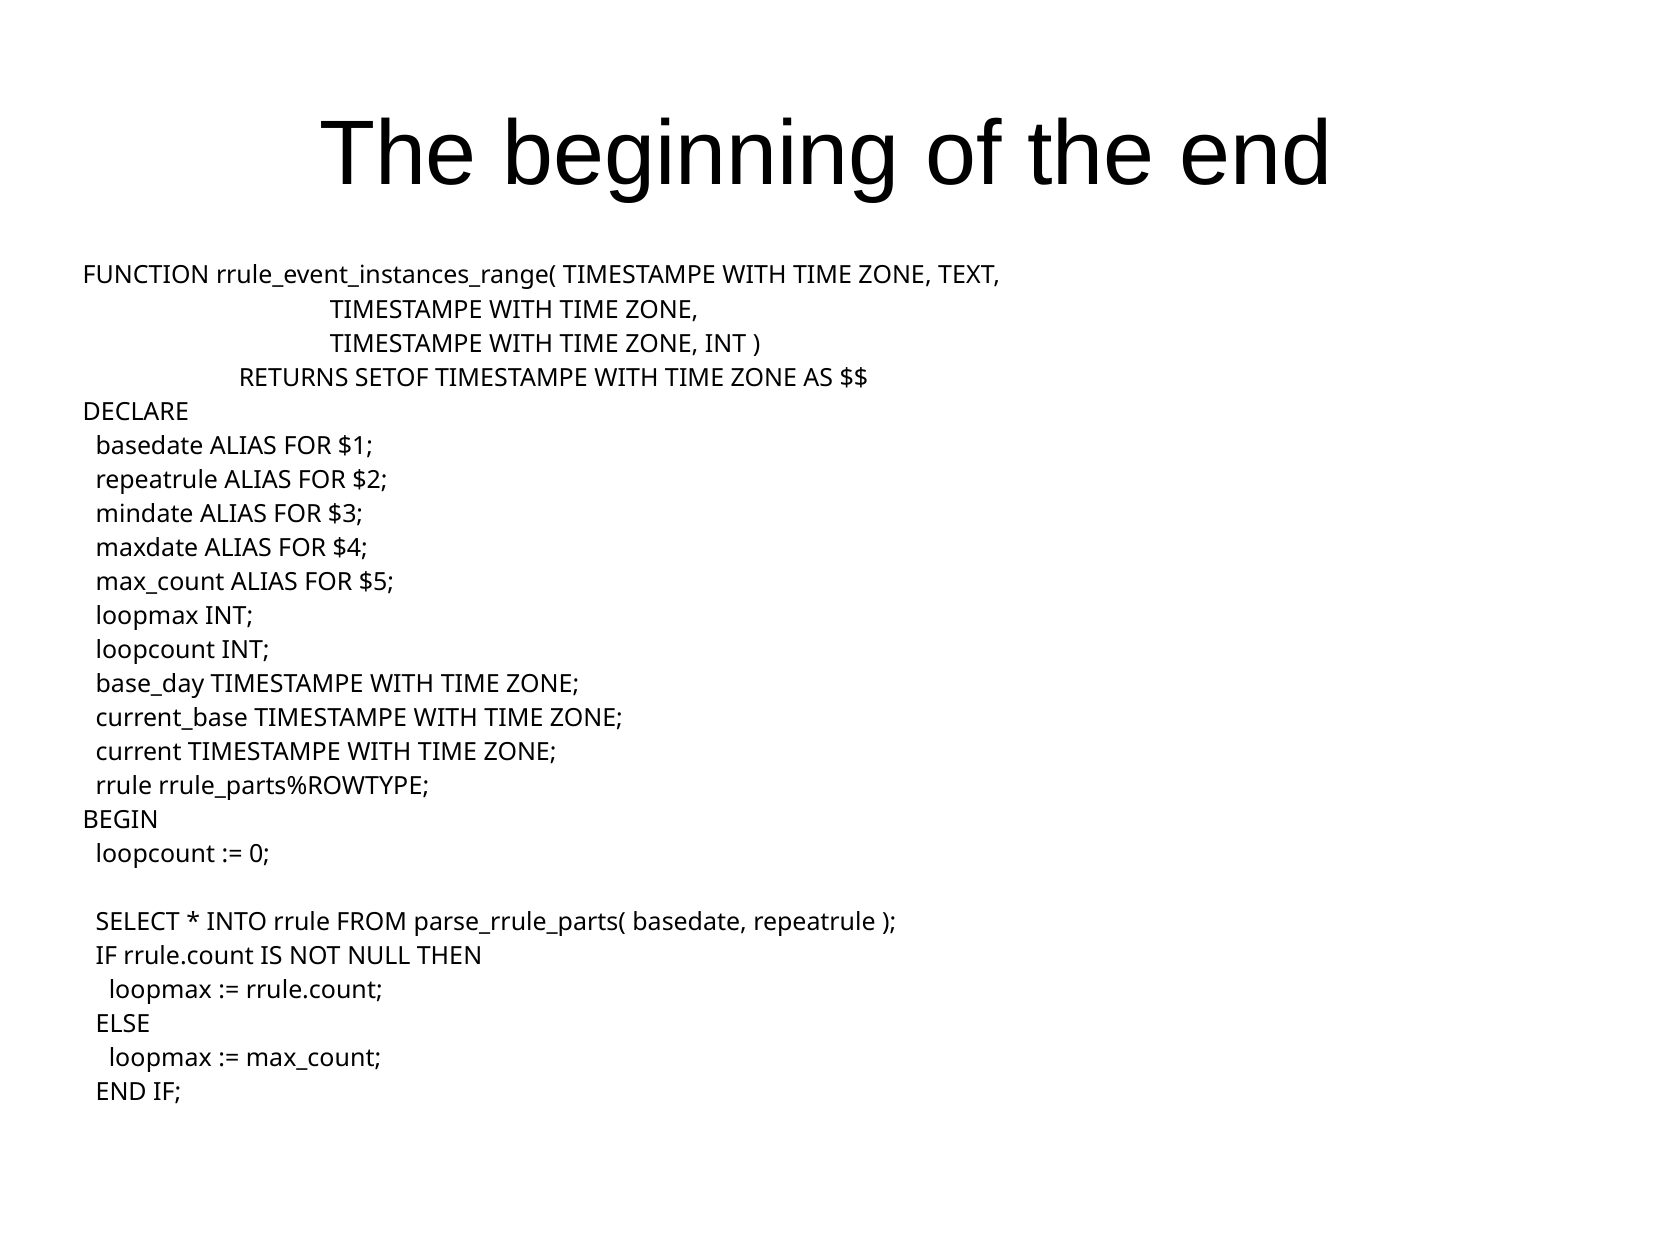

# The beginning of the end
FUNCTION rrule_event_instances_range( TIMESTAMPE WITH TIME ZONE, TEXT,
 TIMESTAMPE WITH TIME ZONE,
 TIMESTAMPE WITH TIME ZONE, INT )
 RETURNS SETOF TIMESTAMPE WITH TIME ZONE AS $$
DECLARE
 basedate ALIAS FOR $1;
 repeatrule ALIAS FOR $2;
 mindate ALIAS FOR $3;
 maxdate ALIAS FOR $4;
 max_count ALIAS FOR $5;
 loopmax INT;
 loopcount INT;
 base_day TIMESTAMPE WITH TIME ZONE;
 current_base TIMESTAMPE WITH TIME ZONE;
 current TIMESTAMPE WITH TIME ZONE;
 rrule rrule_parts%ROWTYPE;
BEGIN
 loopcount := 0;
 SELECT * INTO rrule FROM parse_rrule_parts( basedate, repeatrule );
 IF rrule.count IS NOT NULL THEN
 loopmax := rrule.count;
 ELSE
 loopmax := max_count;
 END IF;